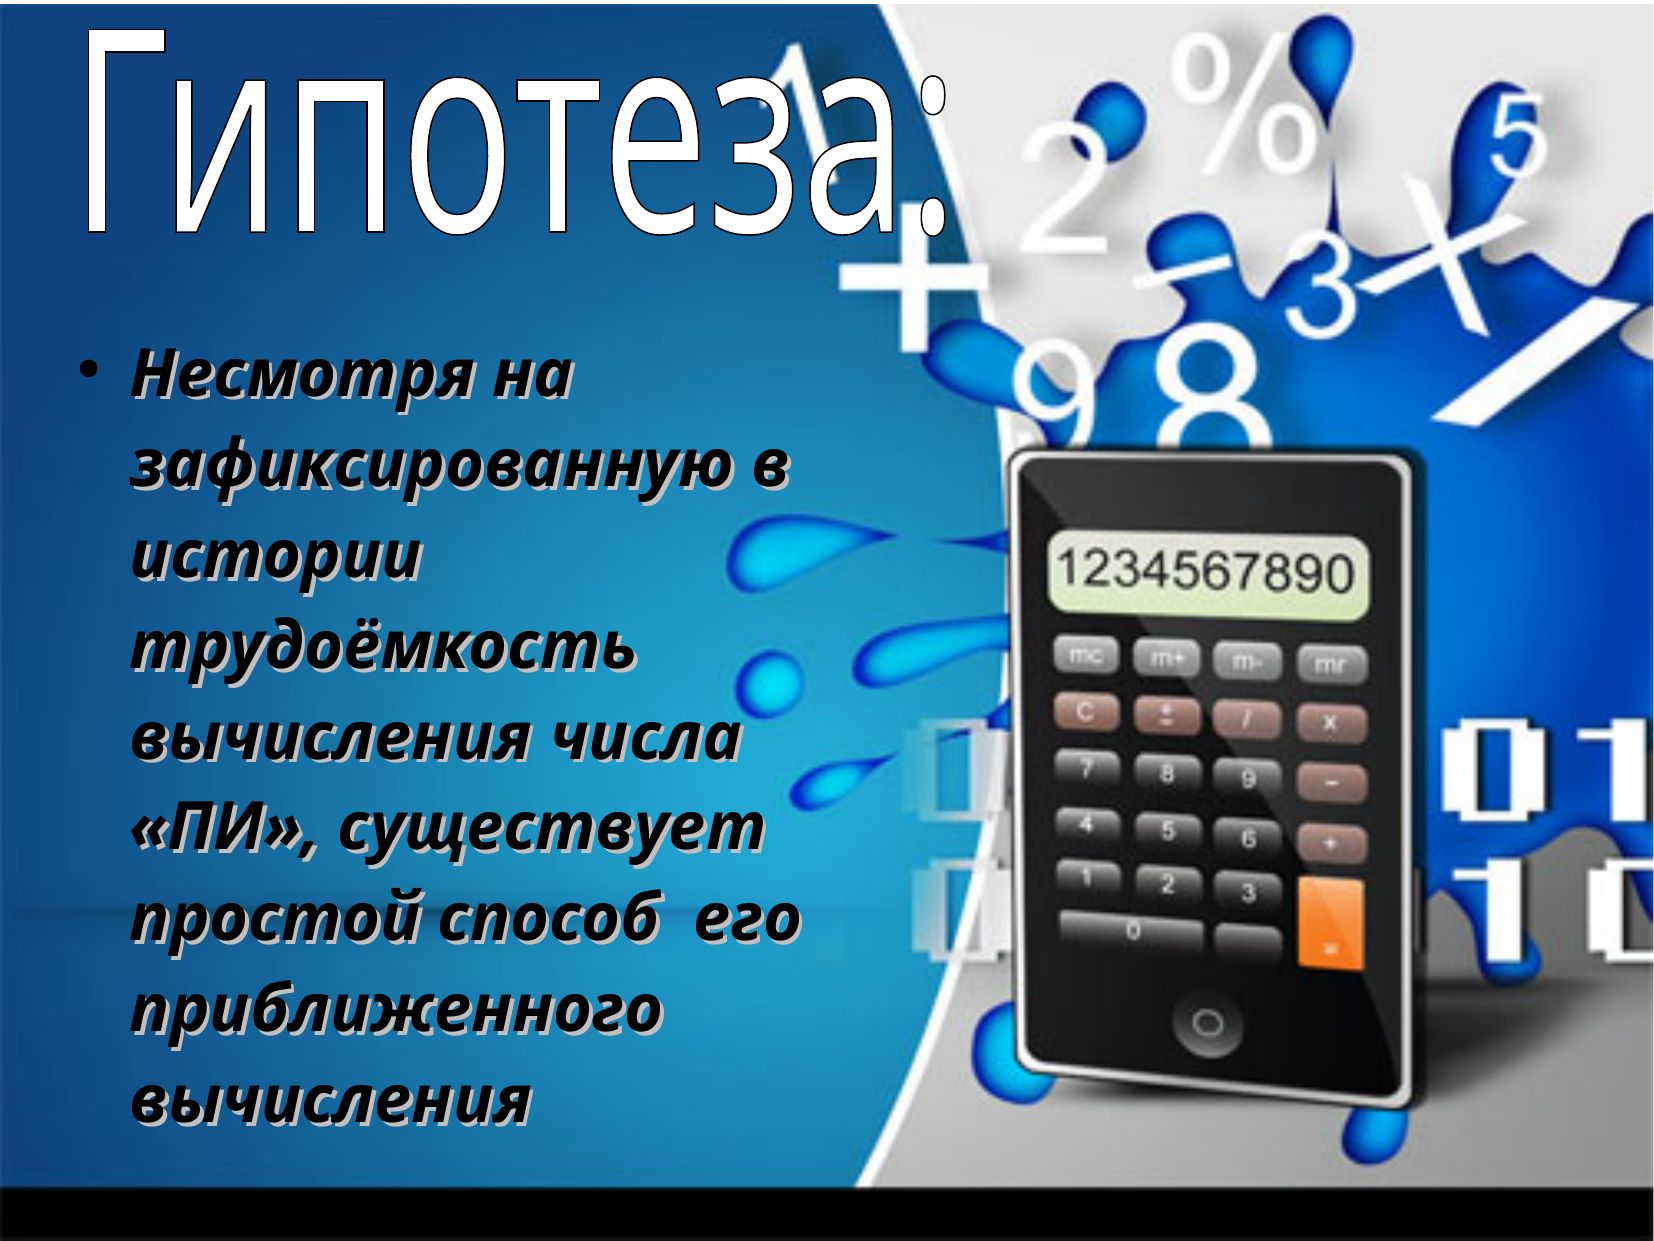

Гипотеза:
#
Несмотря на зафиксированную в истории трудоёмкость вычисления числа «ПИ», существует простой способ его приближенного вычисления